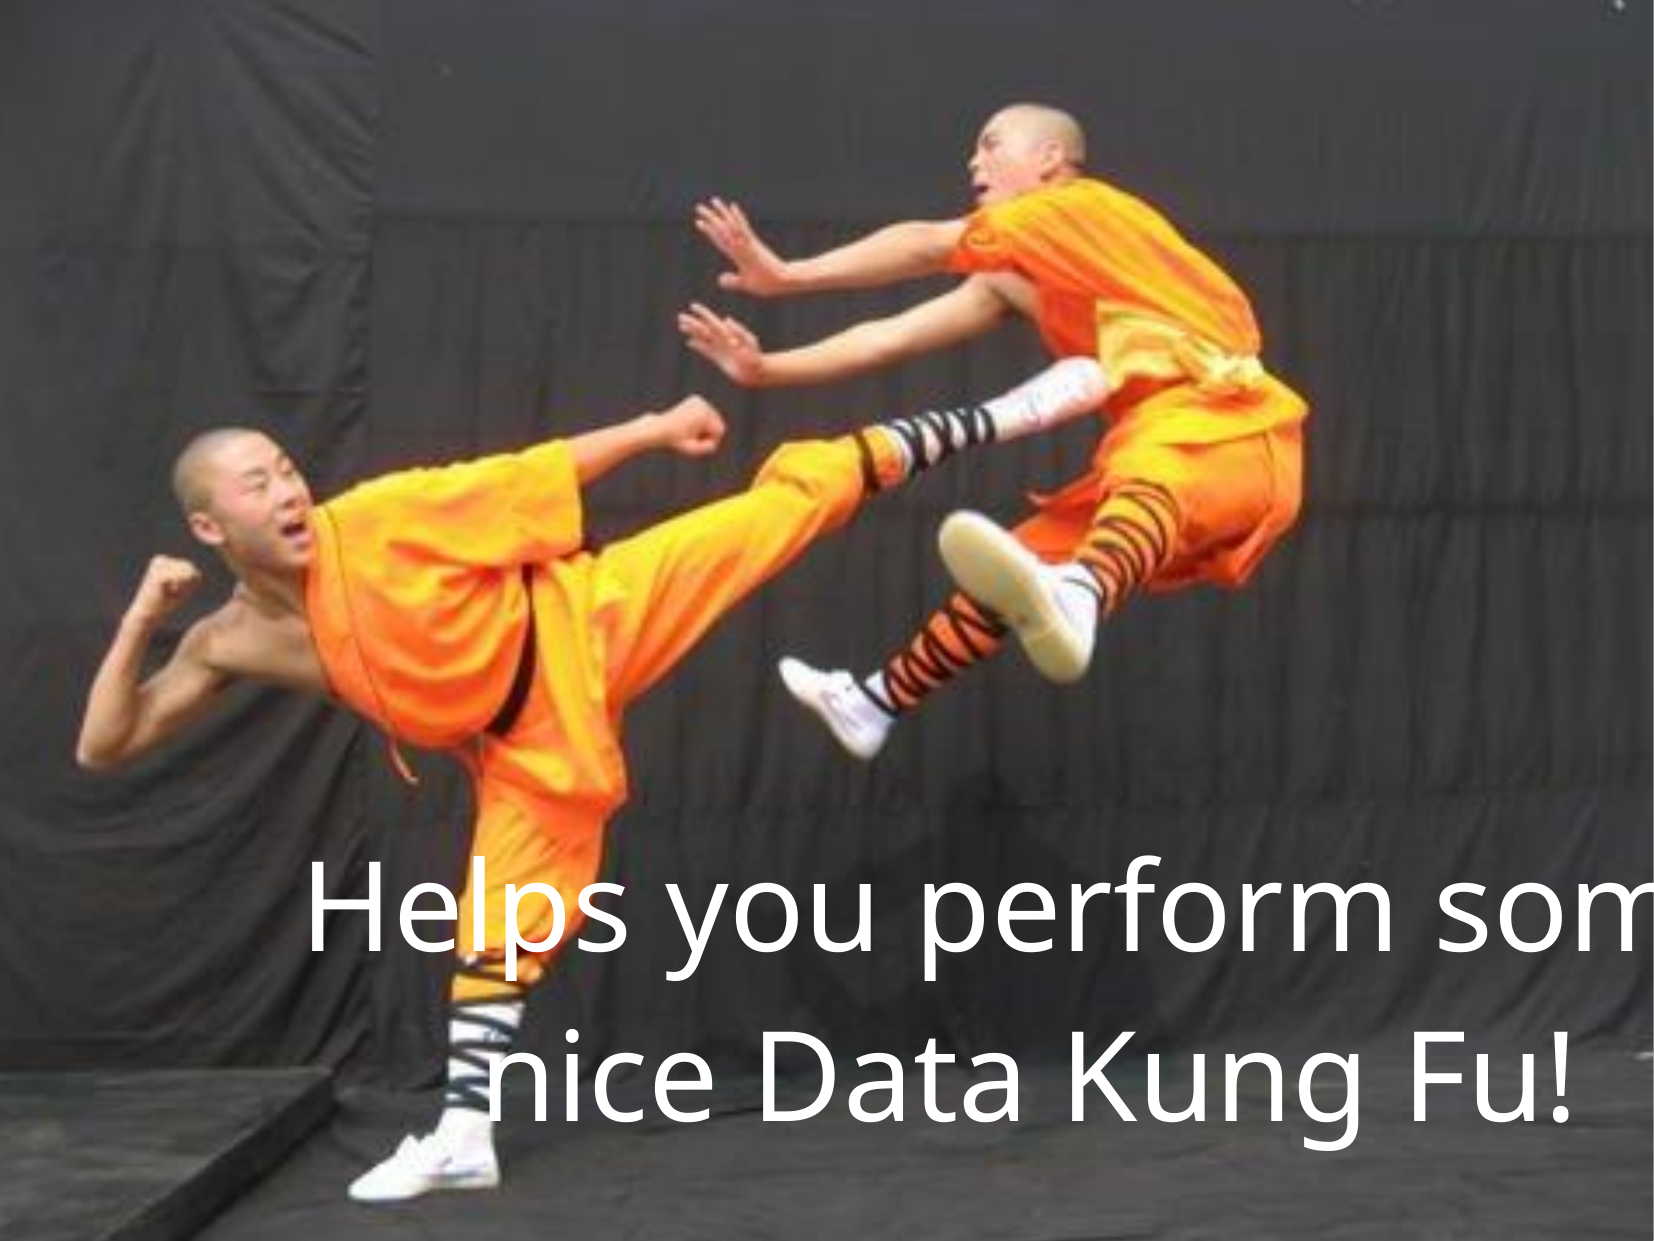

# Helps you perform some nice Data Kung Fu!